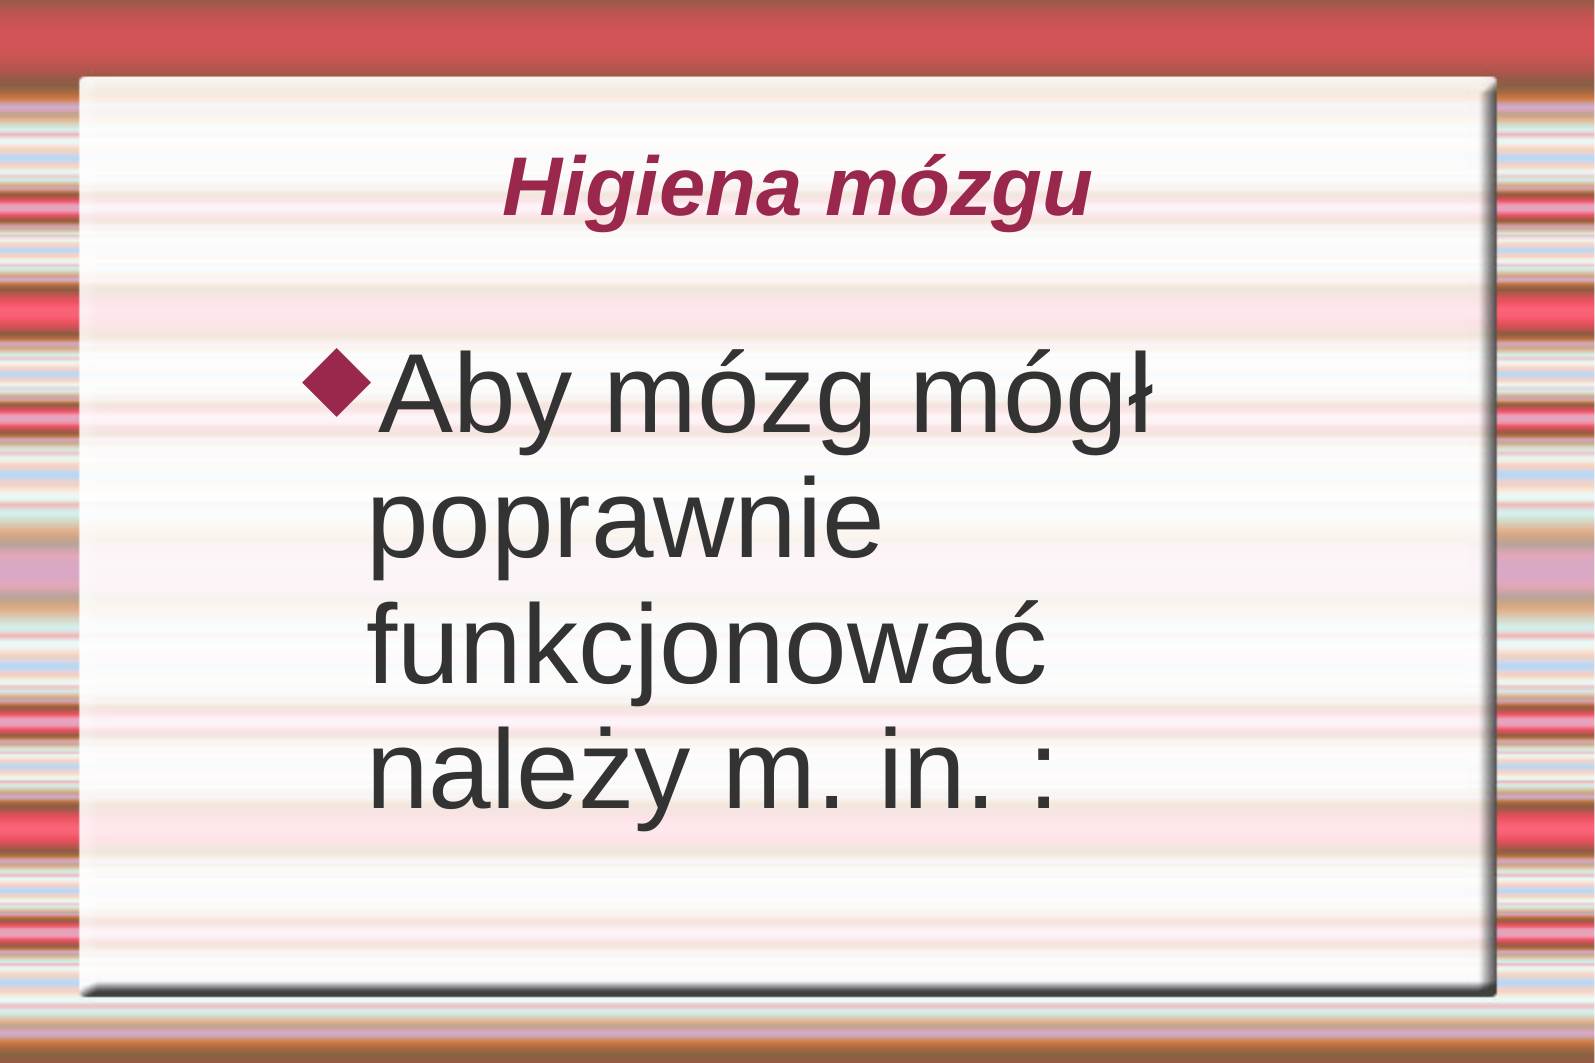

# Higiena mózgu
Aby mózg mógł poprawnie funkcjonować należy m. in. :